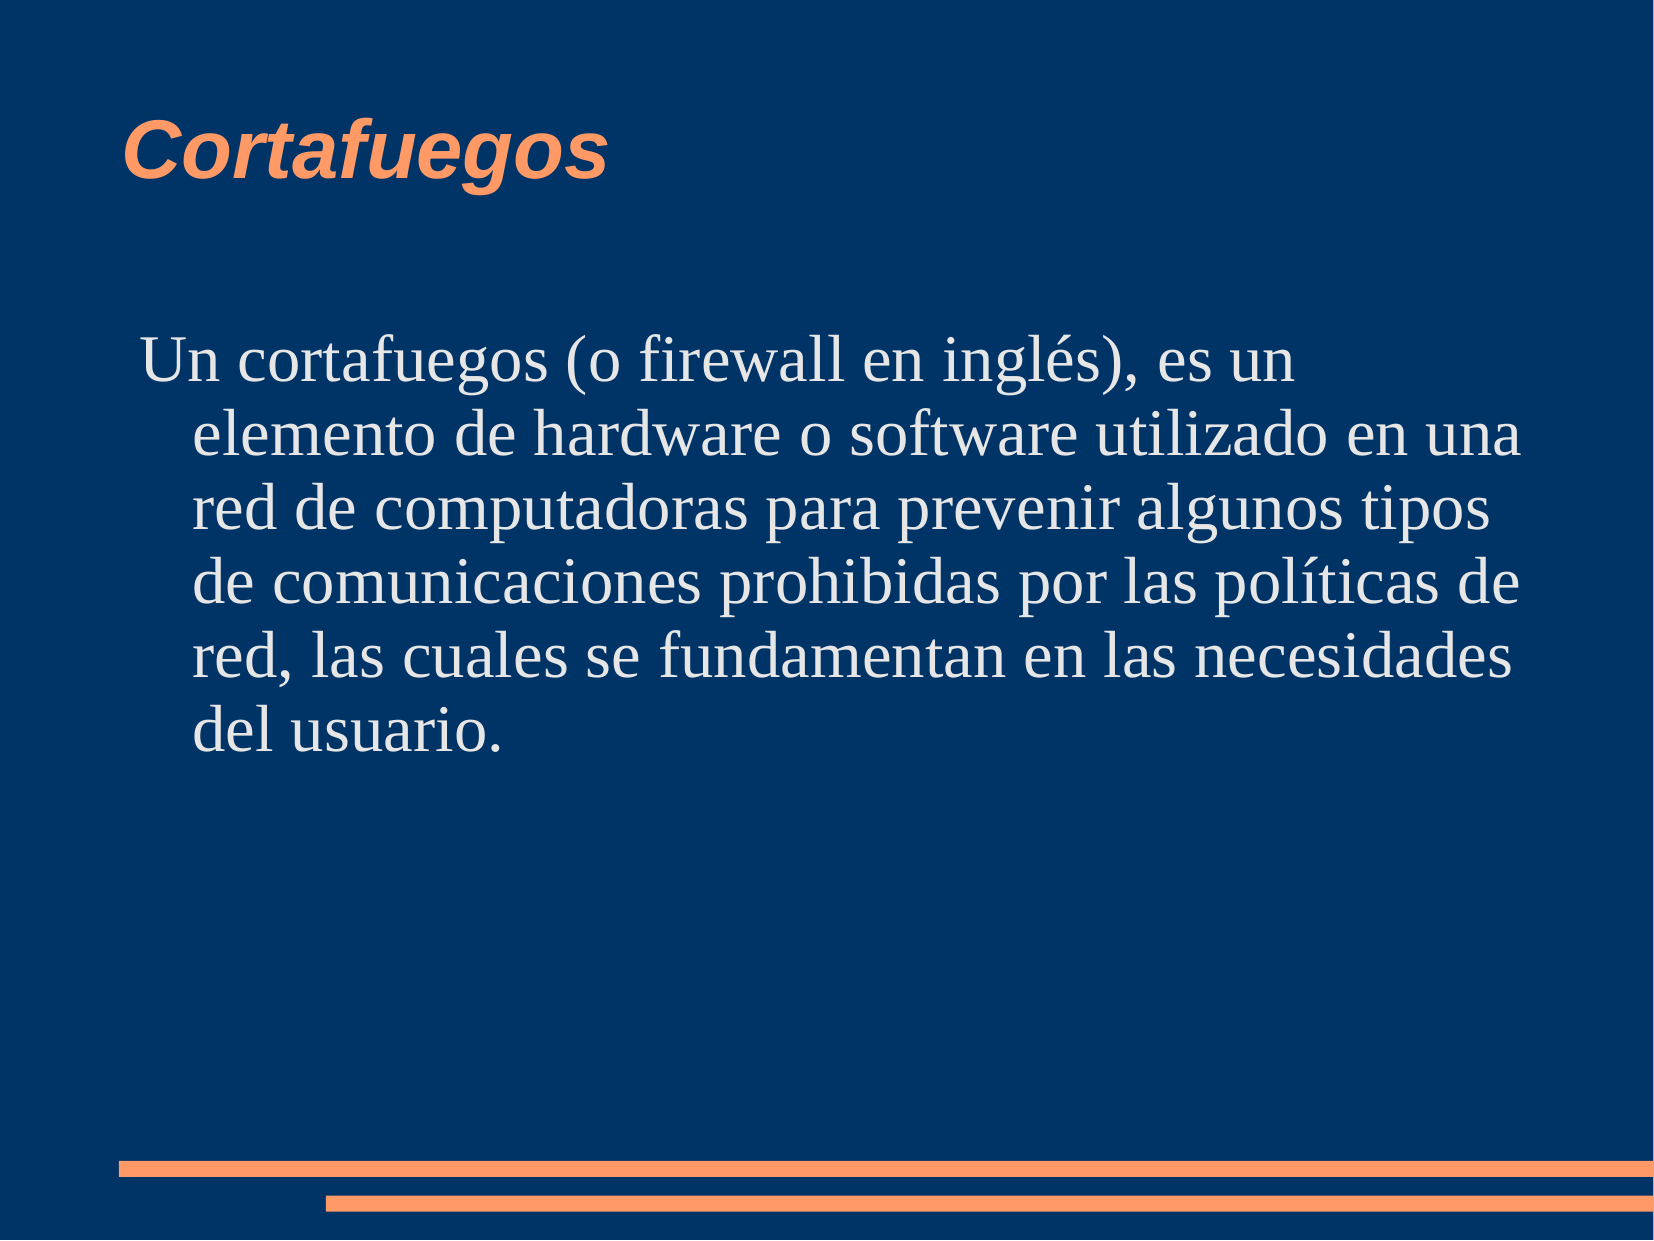

# Cortafuegos
Un cortafuegos (o firewall en inglés), es un elemento de hardware o software utilizado en una red de computadoras para prevenir algunos tipos de comunicaciones prohibidas por las políticas de red, las cuales se fundamentan en las necesidades del usuario.